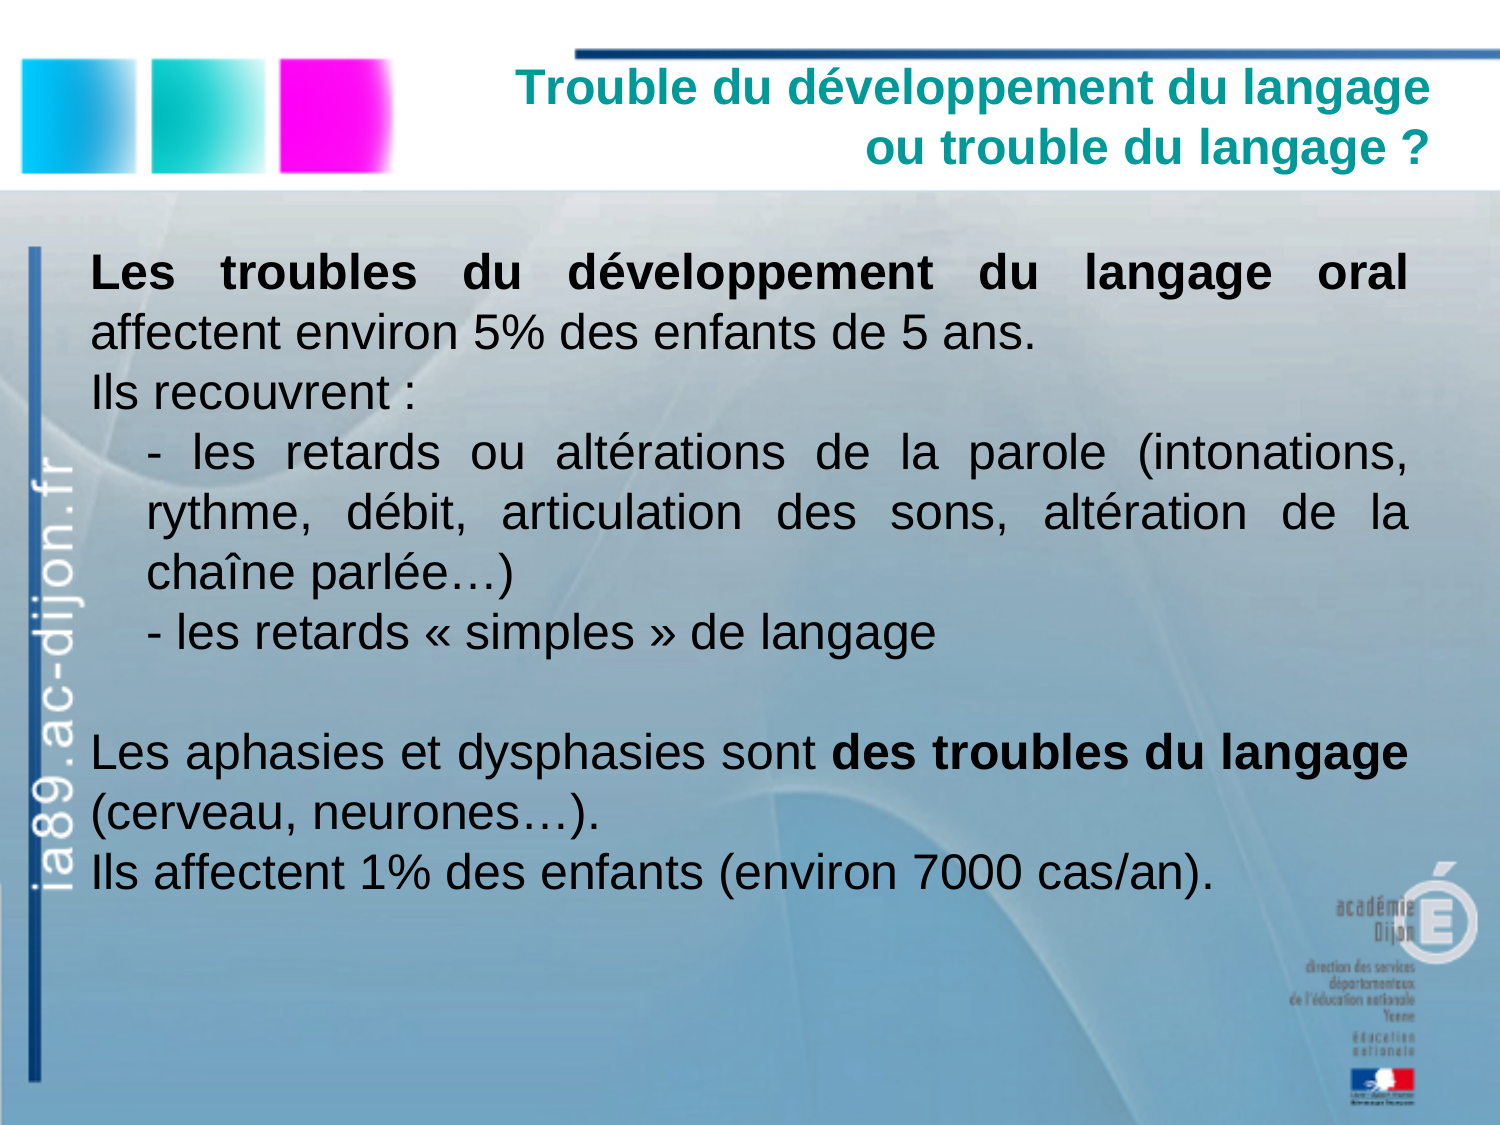

# Trouble du développement du langage ou trouble du langage ?
Les troubles du développement du langage oral affectent environ 5% des enfants de 5 ans.
Ils recouvrent :
- les retards ou altérations de la parole (intonations, rythme, débit, articulation des sons, altération de la chaîne parlée…)
- les retards « simples » de langage
Les aphasies et dysphasies sont des troubles du langage (cerveau, neurones…).
Ils affectent 1% des enfants (environ 7000 cas/an).